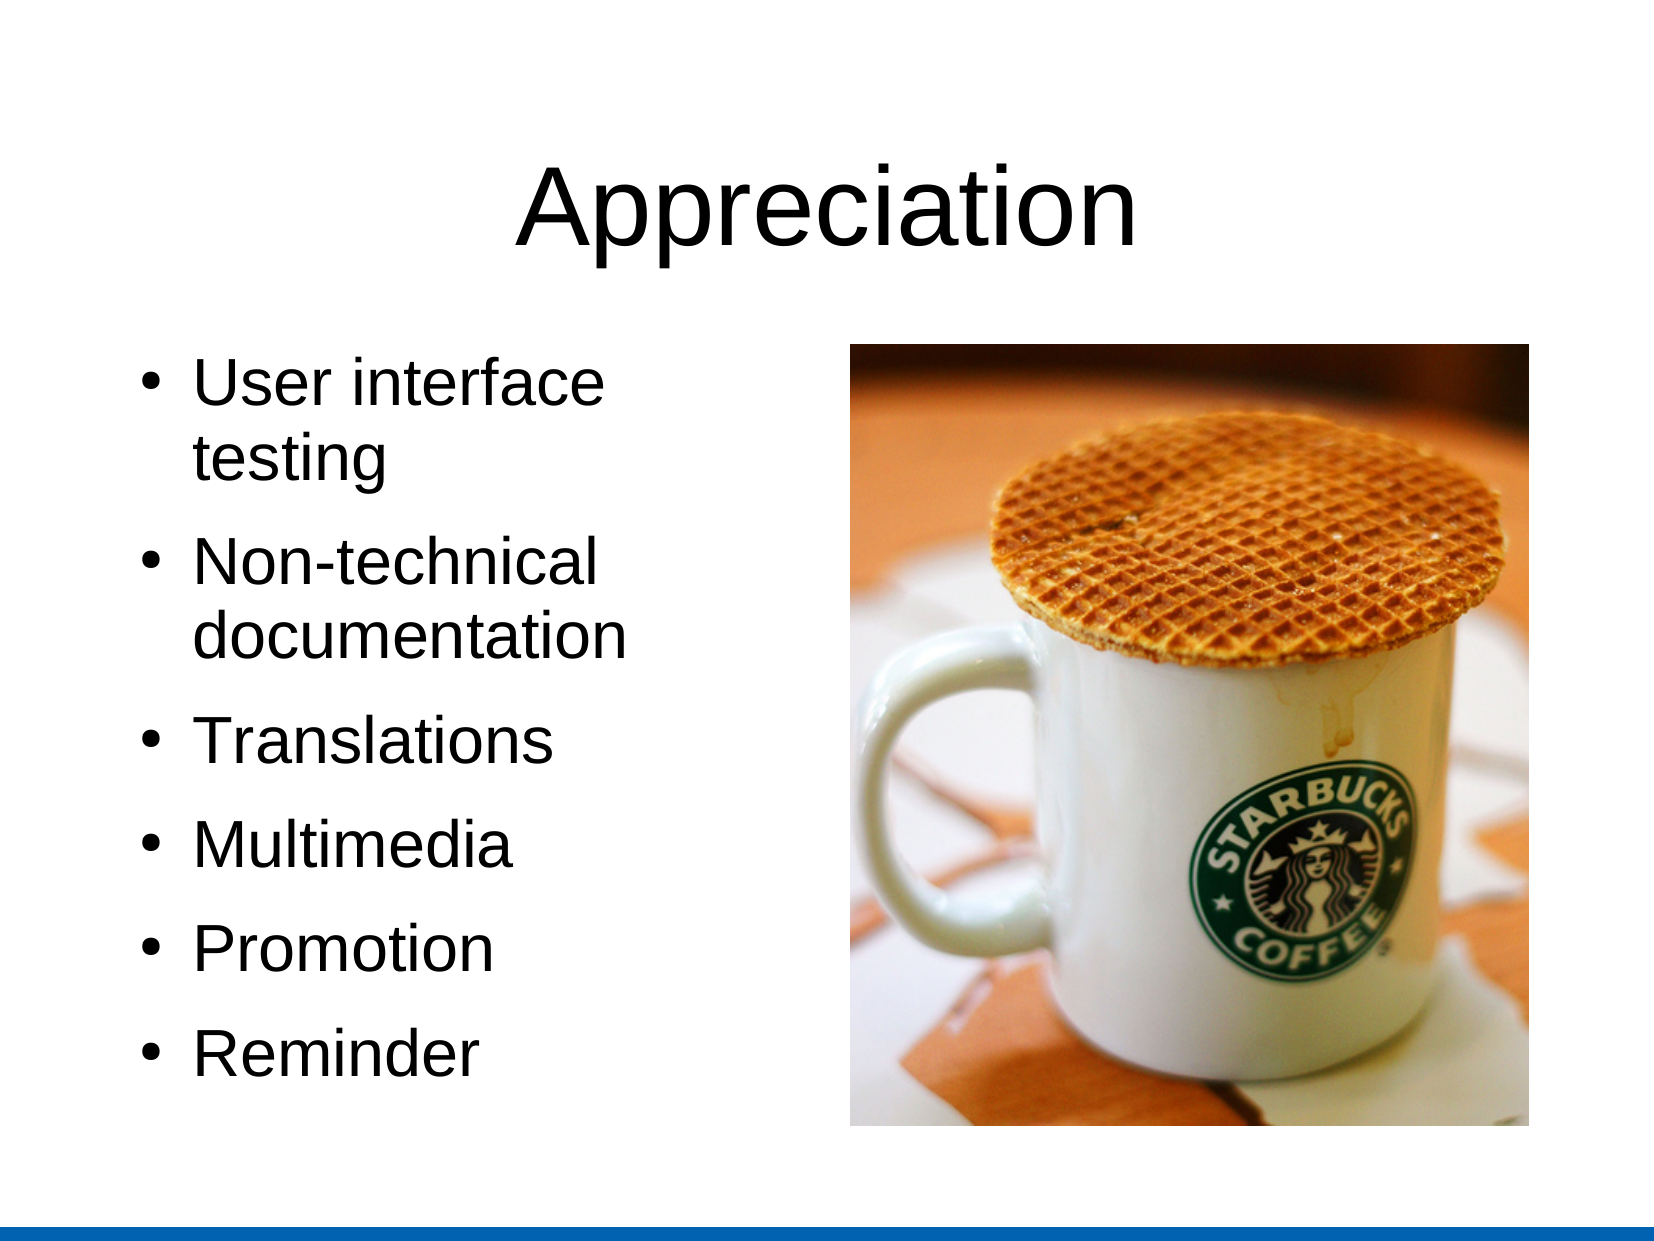

# Appreciation
User interface testing
Non-technical documentation
Translations
Multimedia
Promotion
Reminder